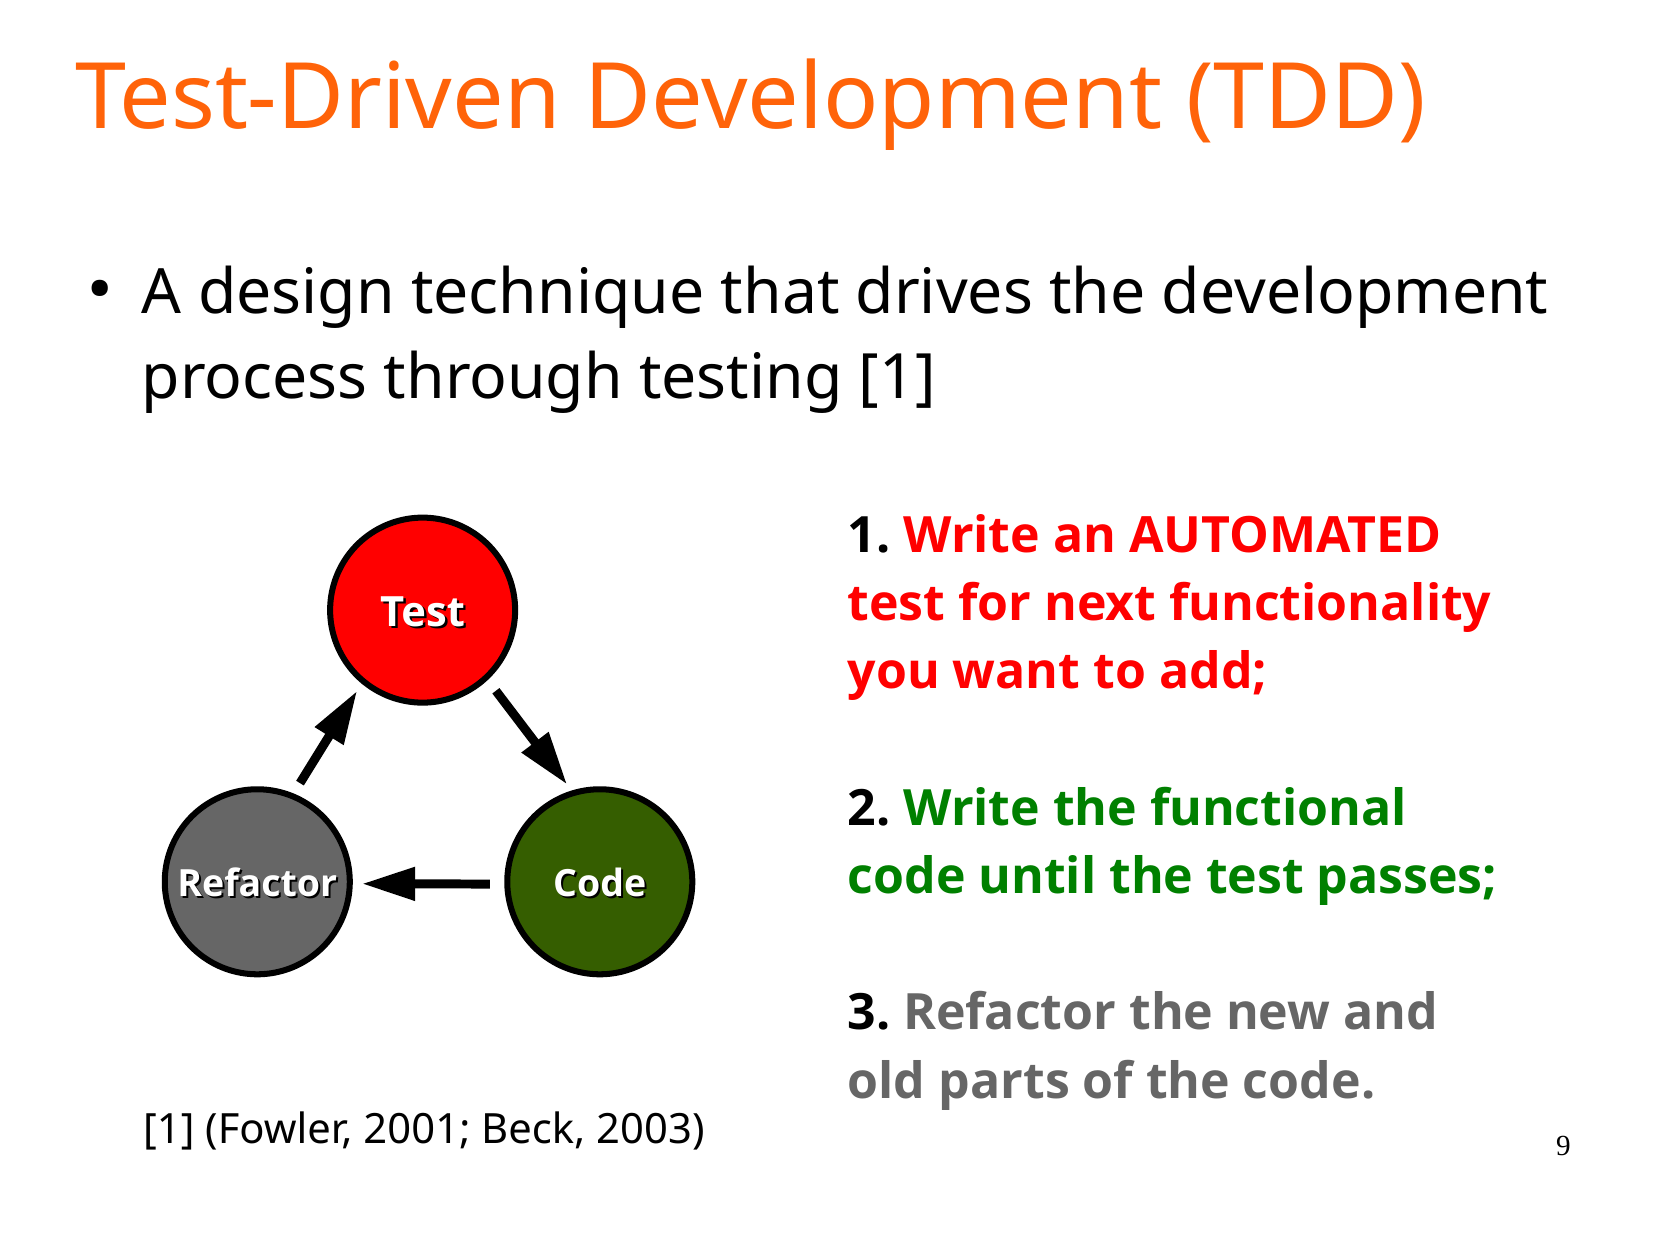

# Test-Driven Development (TDD)
A design technique that drives the development process through testing [1]
 Write an AUTOMATED test for next functionality you want to add;
 Write the functional code until the test passes;
 Refactor the new and old parts of the code.
Test
Refactor
Code
[1] (Fowler, 2001; Beck, 2003)
9